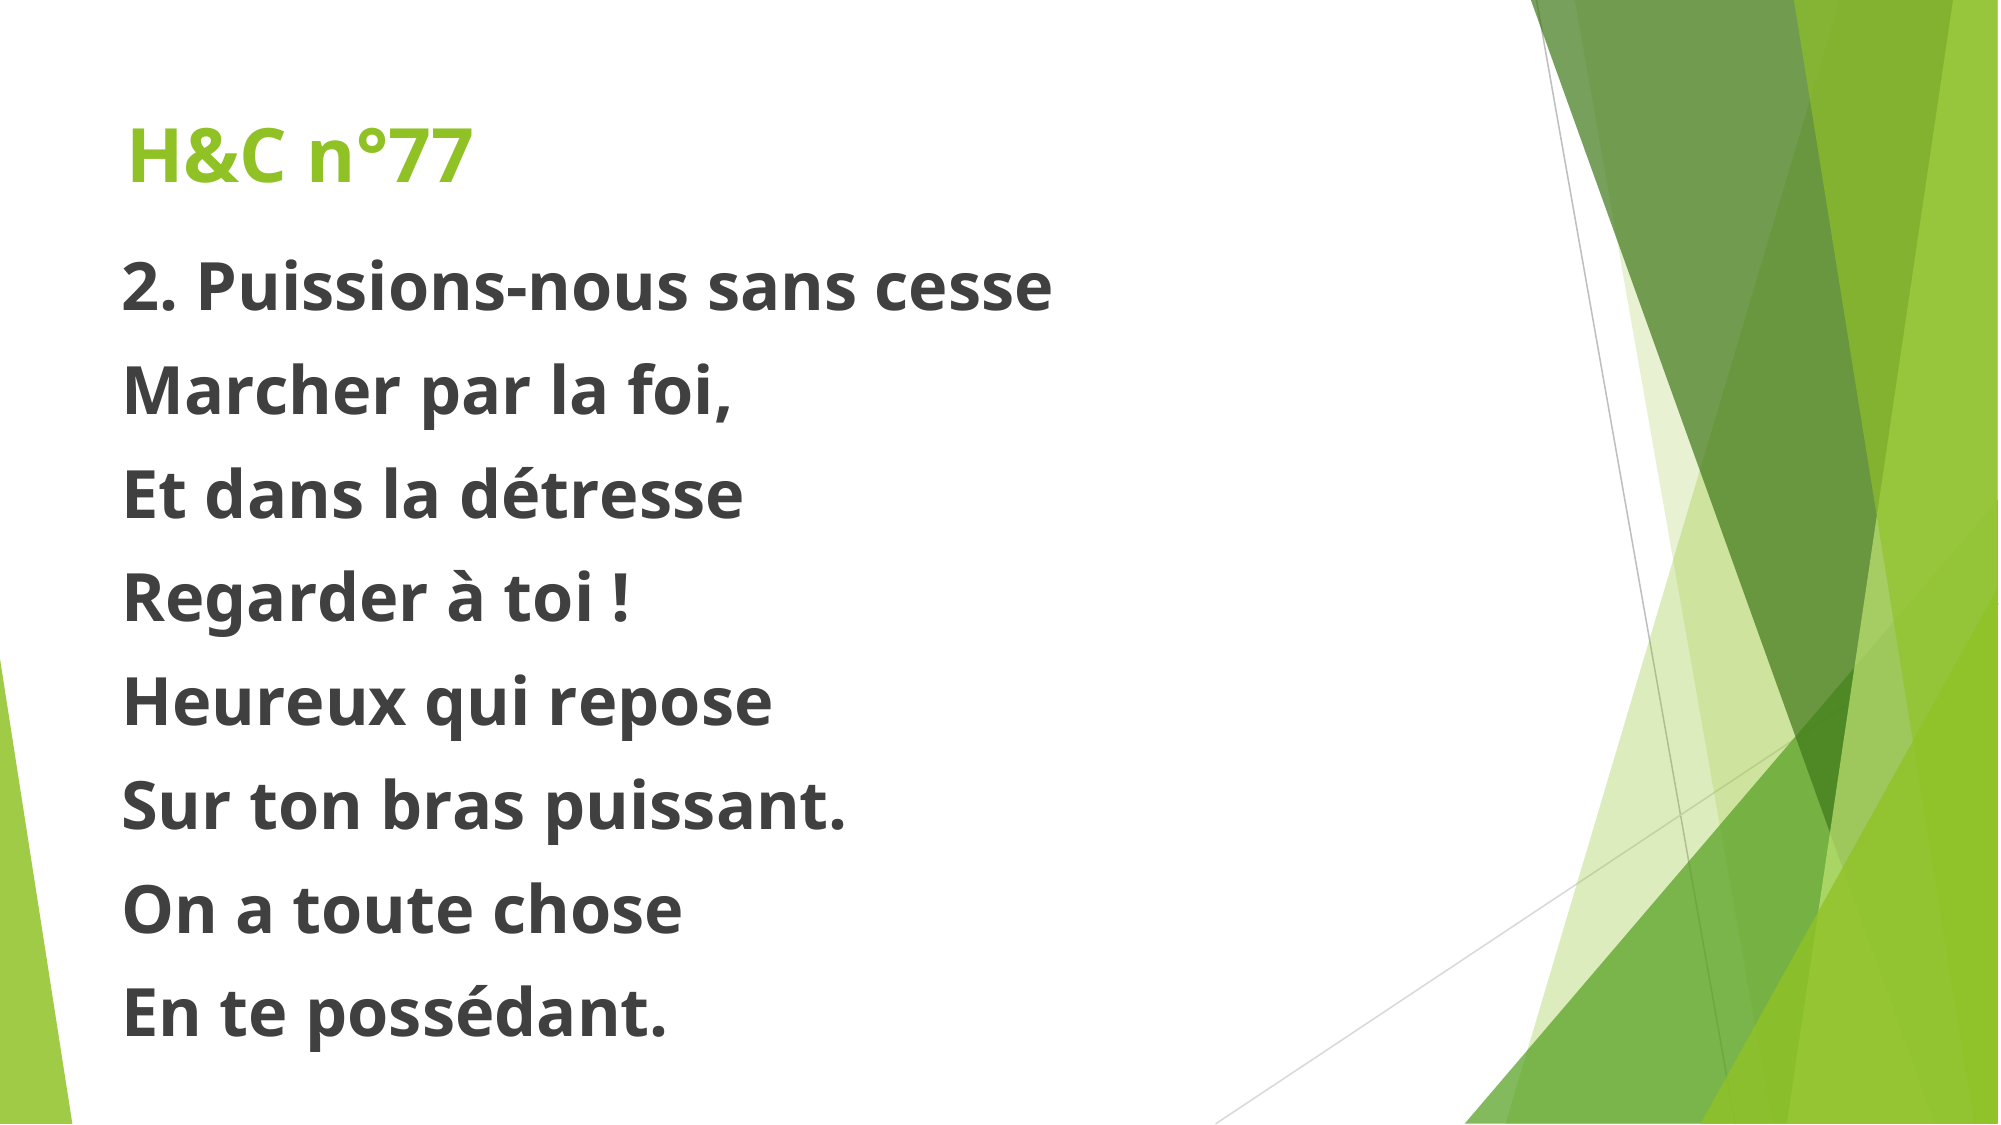

H&C n°77
2. Puissions-nous sans cesse
Marcher par la foi,
Et dans la détresse
Regarder à toi !
Heureux qui repose
Sur ton bras puissant.
On a toute chose
En te possédant.